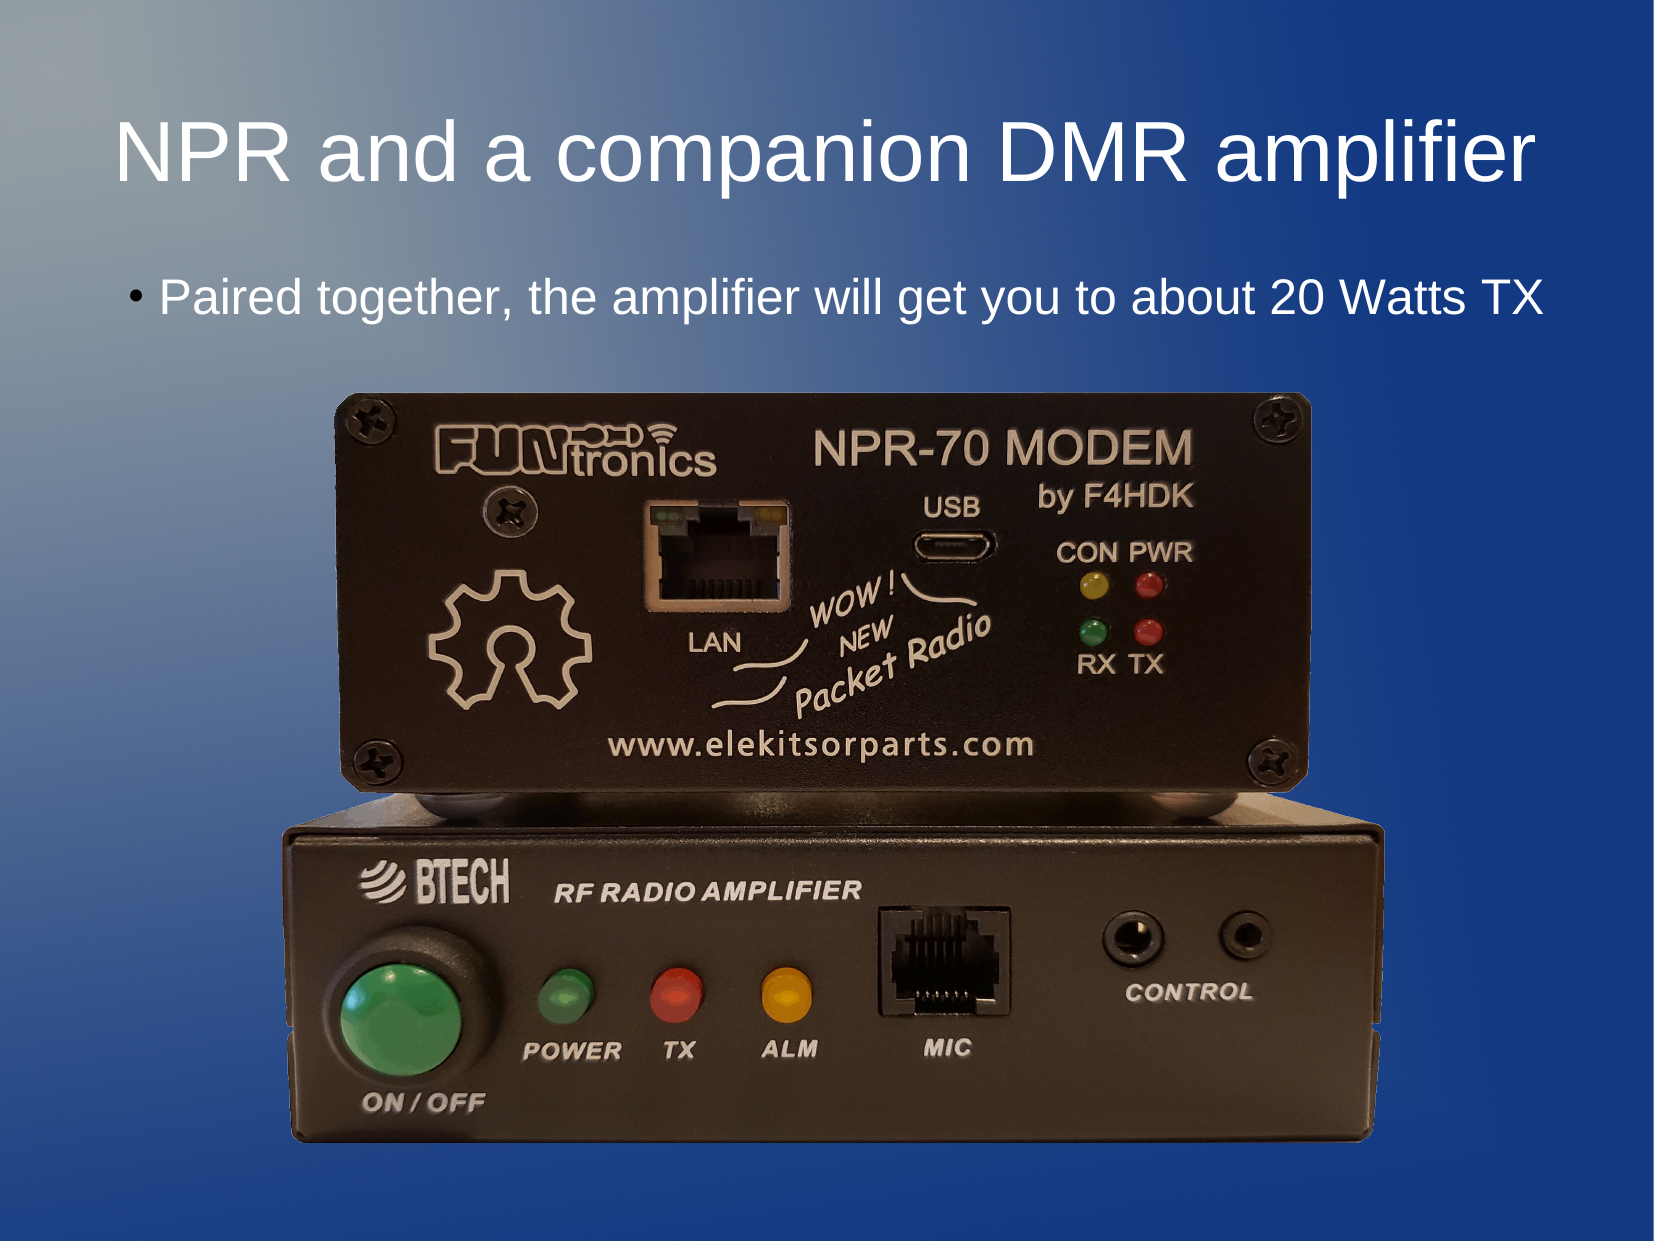

# NPR and a companion DMR amplifier
 Paired together, the amplifier will get you to about 20 Watts TX